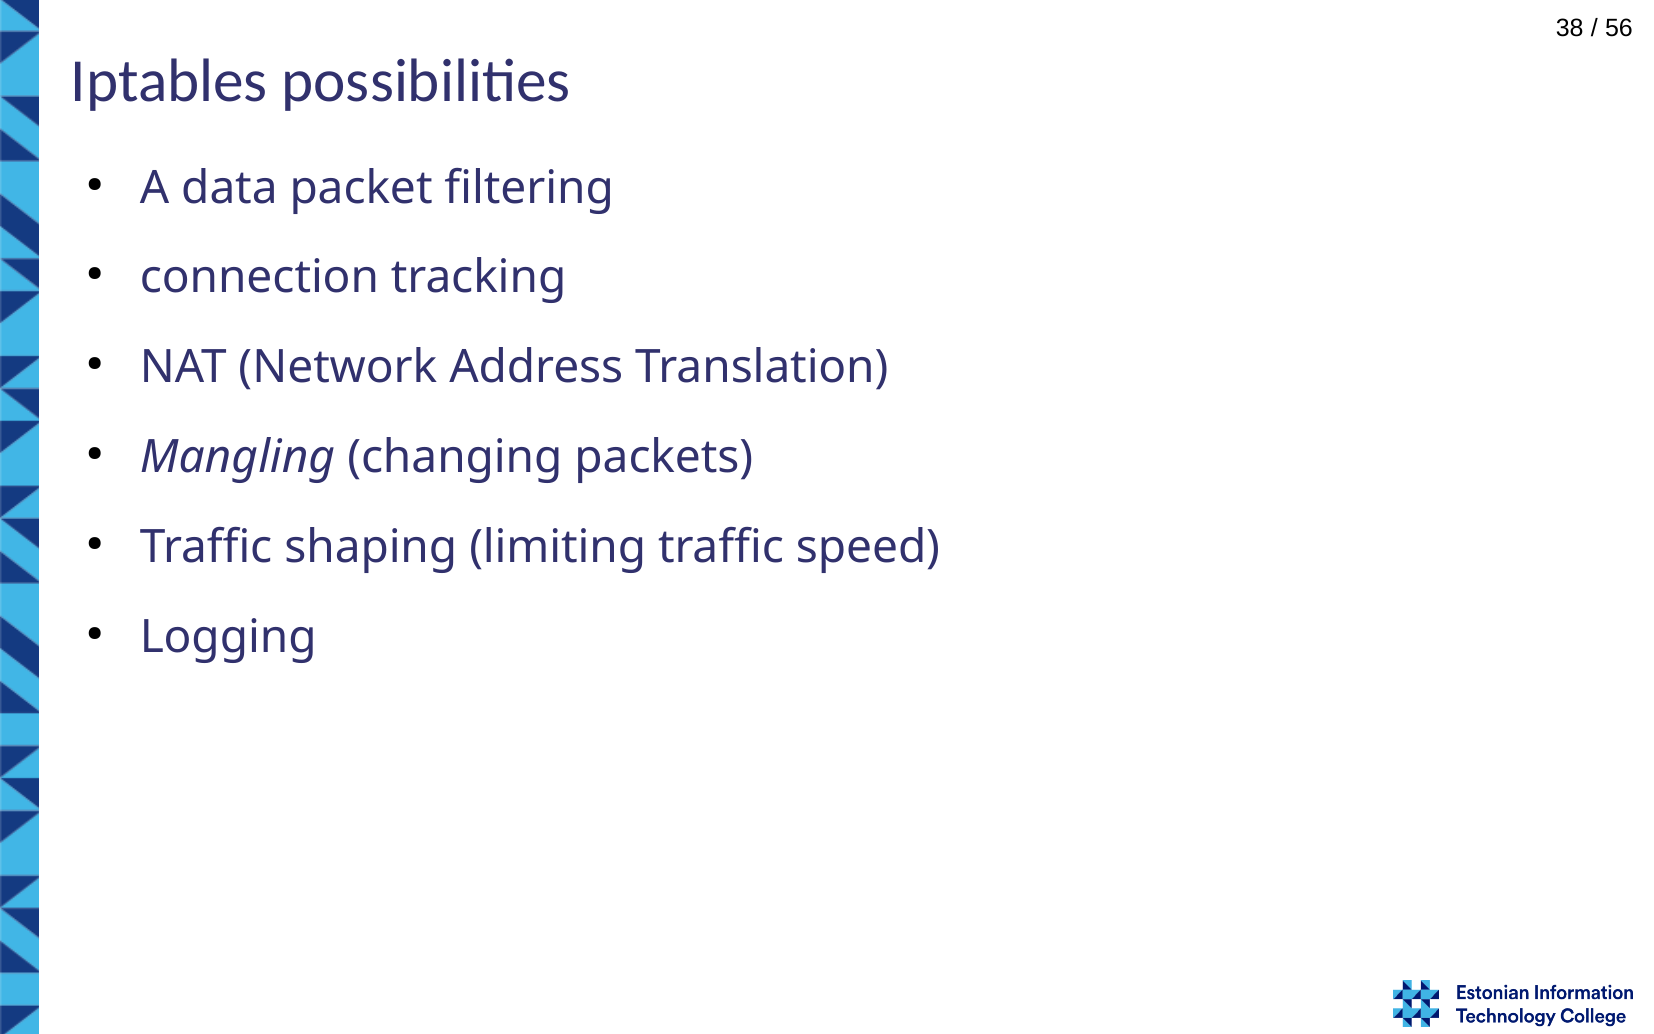

# Iptables possibilities
A data packet filtering
connection tracking
NAT (Network Address Translation)
Mangling (changing packets)
Traffic shaping (limiting traffic speed)
Logging